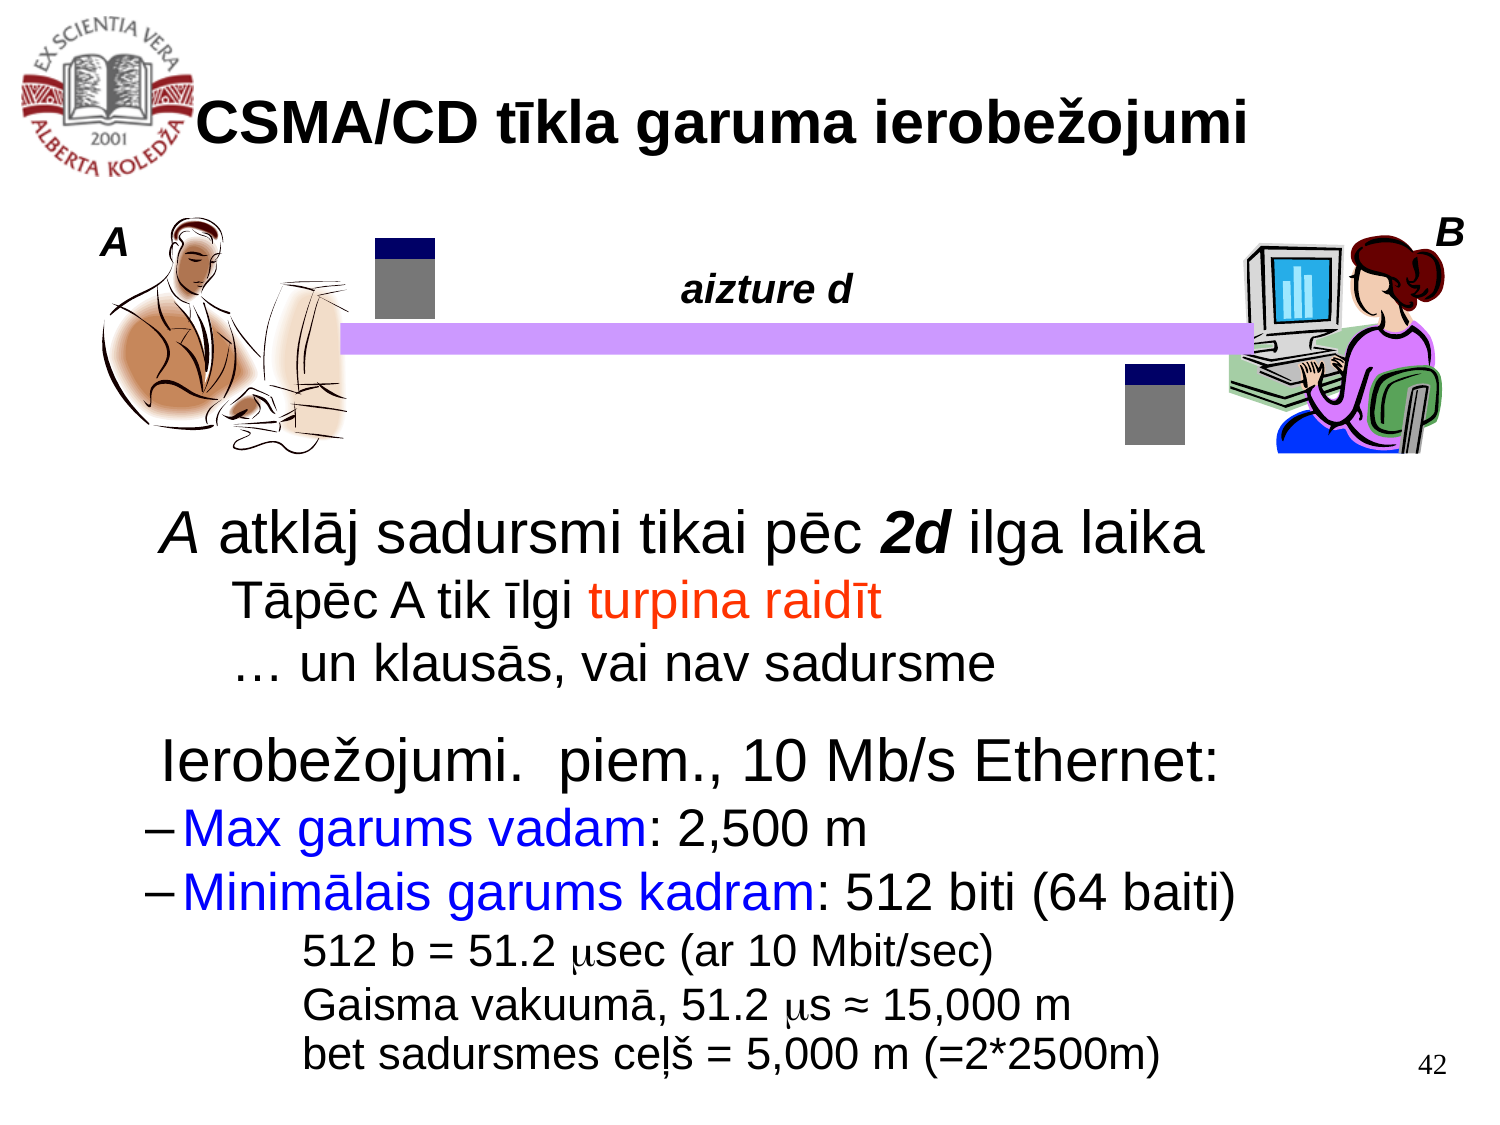

# CSMA/CD tīkla garuma ierobežojumi
B
A
aizture d
A atklāj sadursmi tikai pēc 2d ilga laika
Tāpēc A tik īlgi turpina raidīt
… un klausās, vai nav sadursme
Ierobežojumi. piem., 10 Mb/s Ethernet:
Max garums vadam: 2,500 m
Minimālais garums kadram: 512 biti (64 baiti)
512 b = 51.2 sec (ar 10 Mbit/sec)
Gaisma vakuumā, 51.2 s ≈ 15,000 m
bet sadursmes ceļš = 5,000 m (=2*2500m)